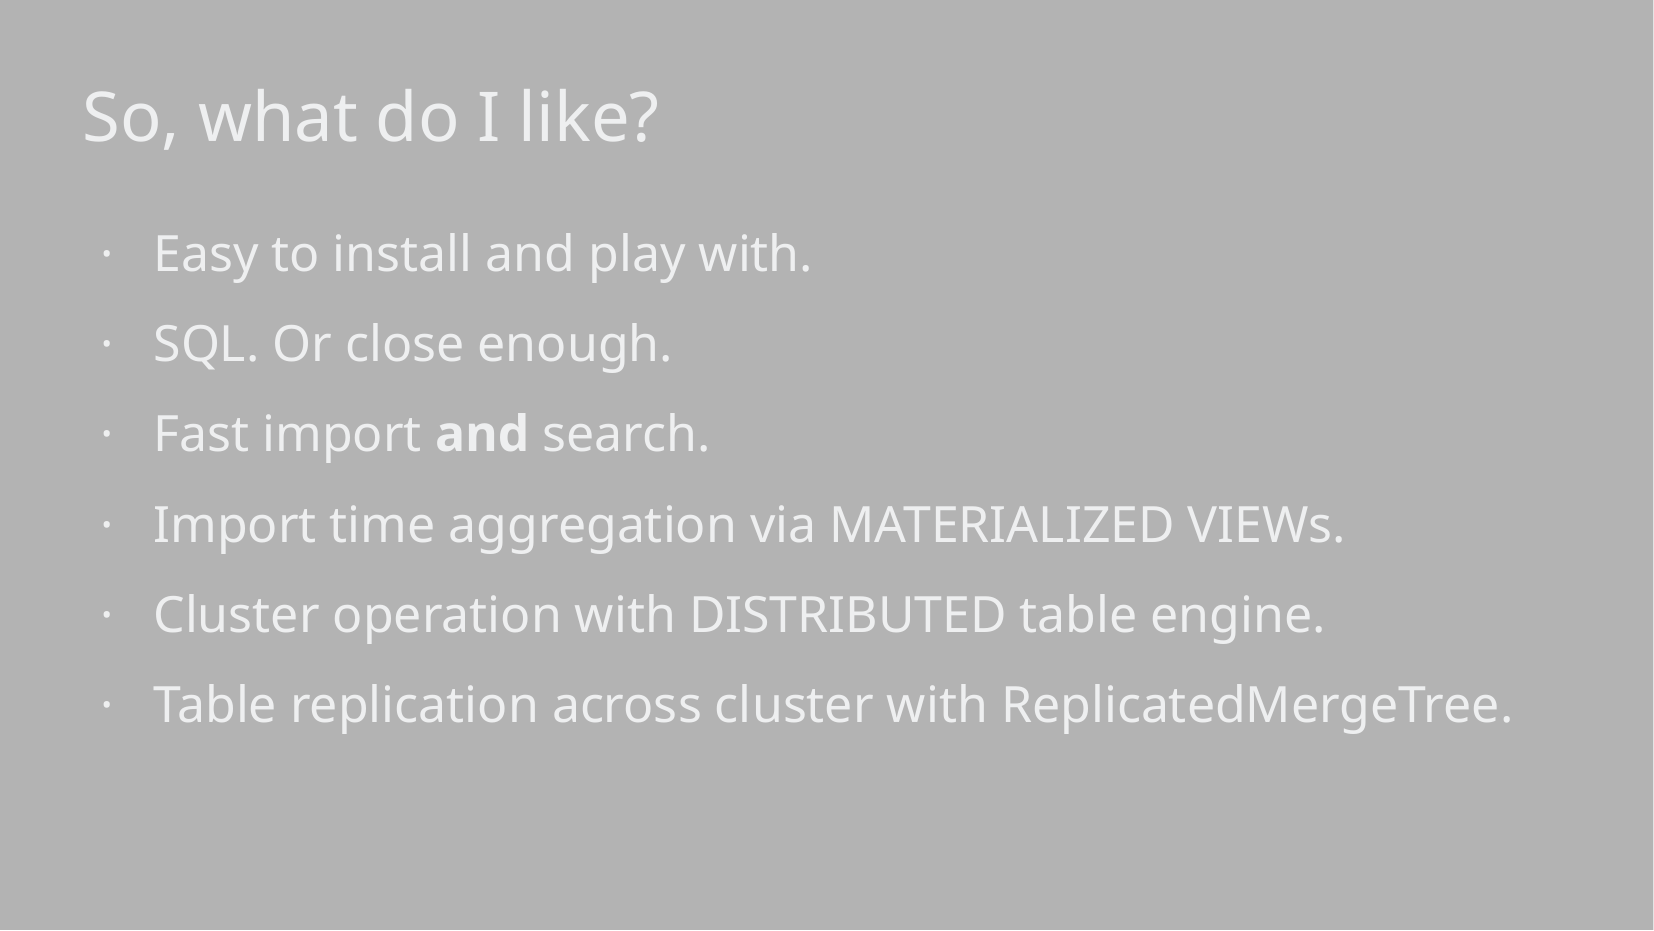

# So, what do I like?
Easy to install and play with.
SQL. Or close enough.
Fast import and search.
Import time aggregation via MATERIALIZED VIEWs.
Cluster operation with DISTRIBUTED table engine.
Table replication across cluster with ReplicatedMergeTree.